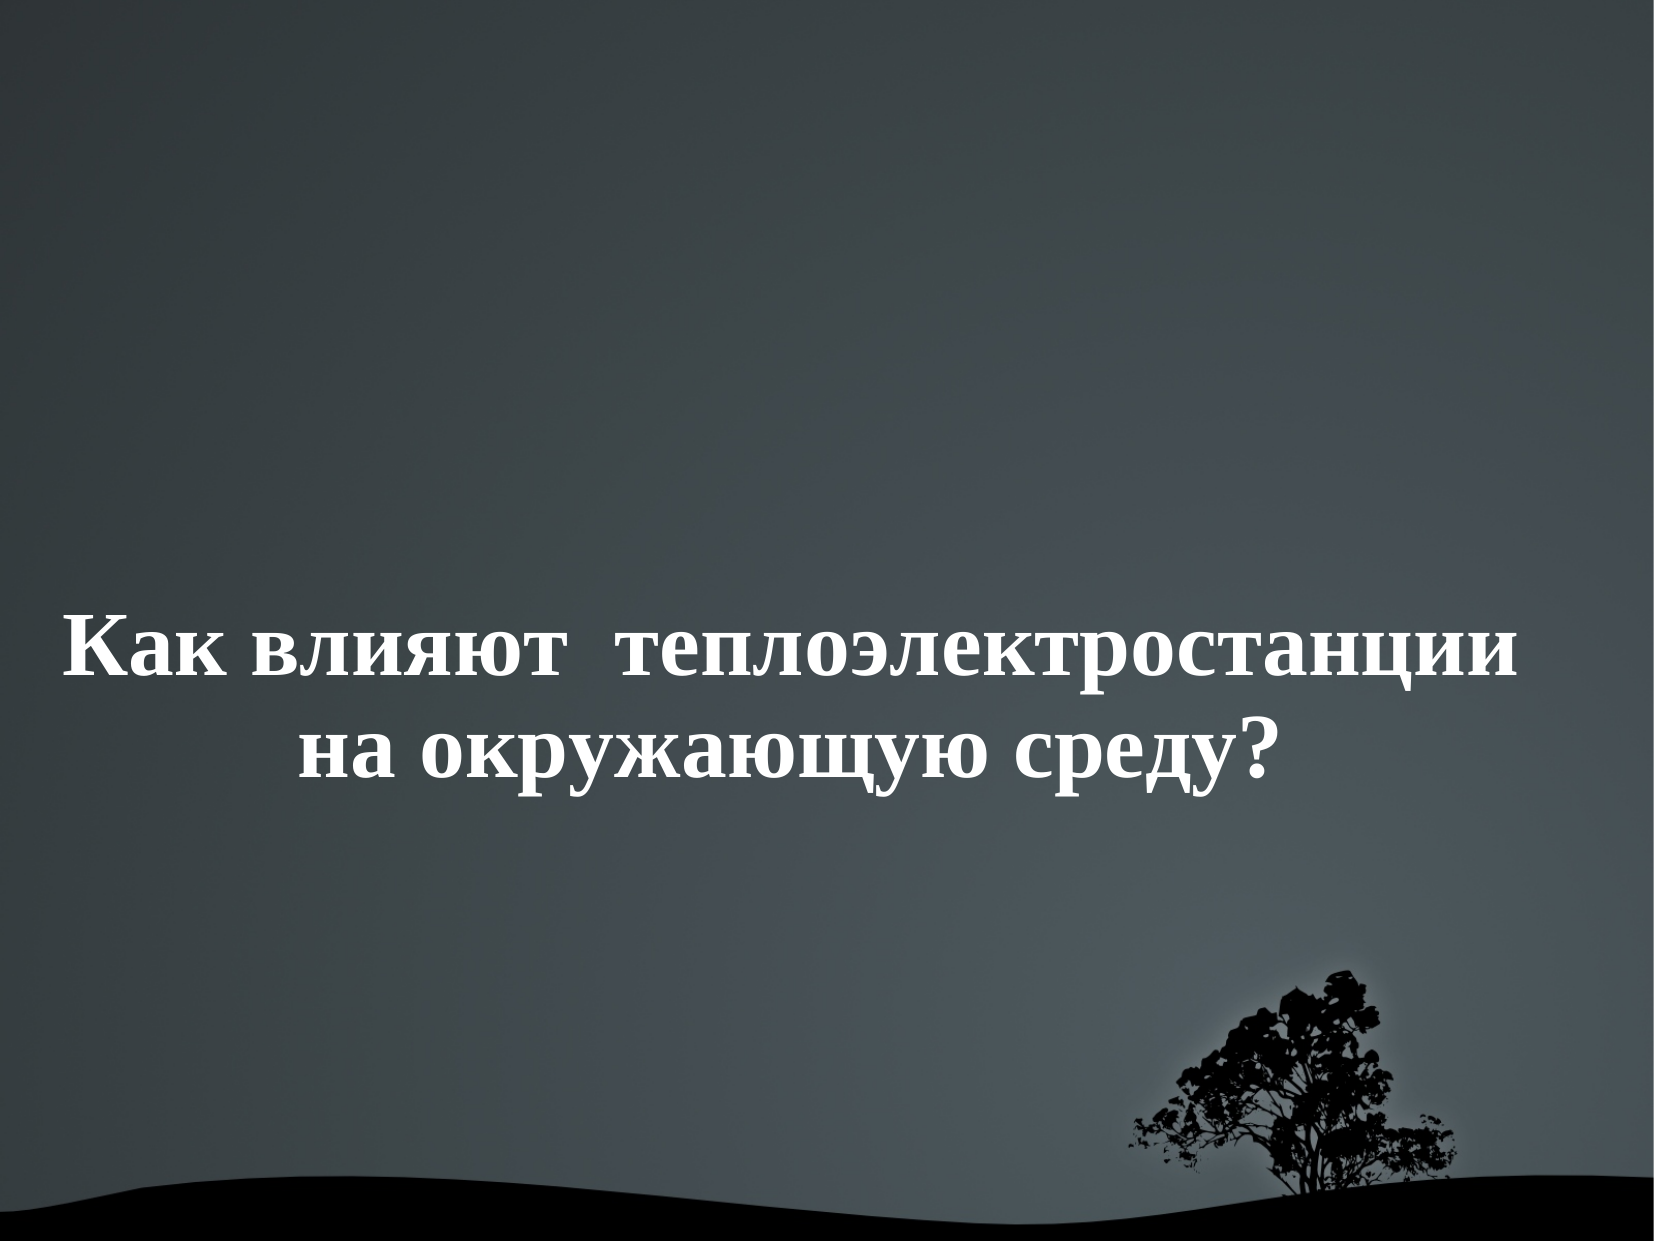

# Как влияют теплоэлектростанции на окружающую среду?